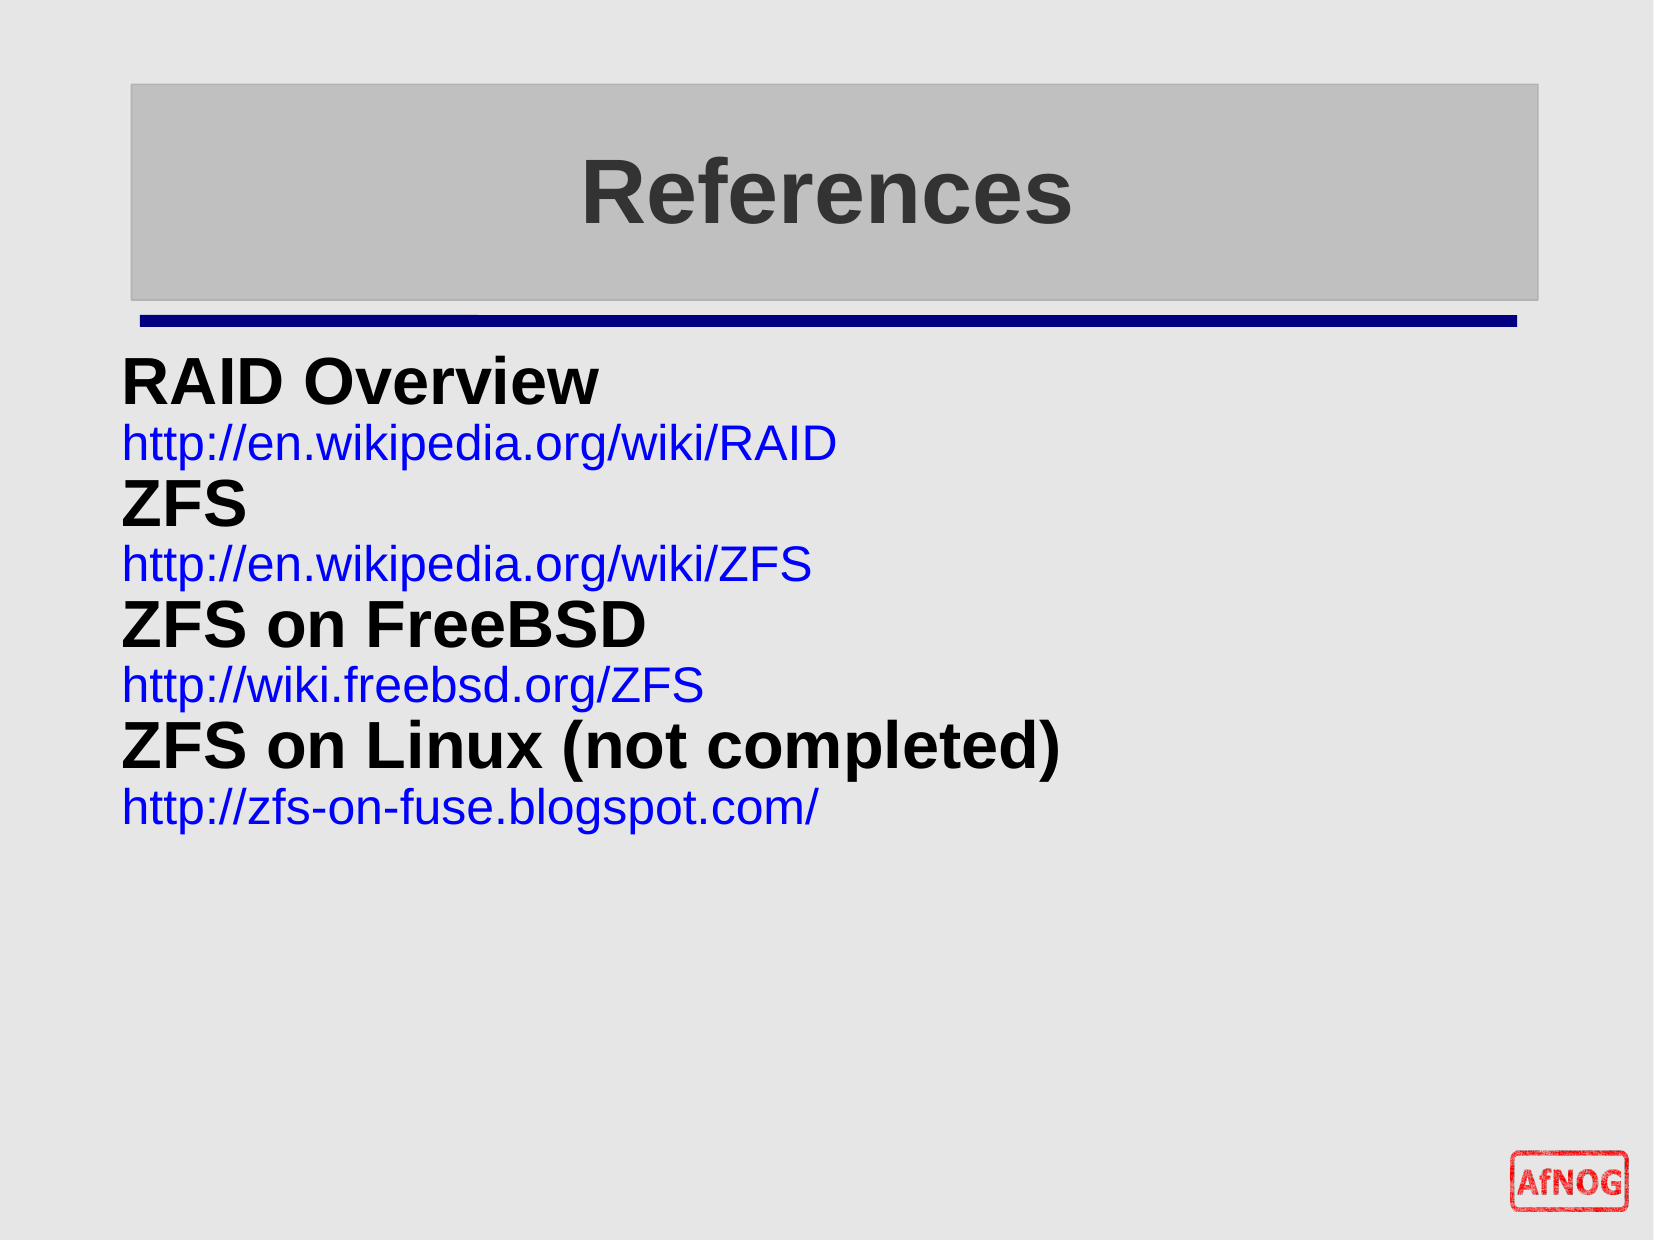

References
RAID Overview
http://en.wikipedia.org/wiki/RAID
ZFS
http://en.wikipedia.org/wiki/ZFS
ZFS on FreeBSD
http://wiki.freebsd.org/ZFS
ZFS on Linux (not completed)
http://zfs-on-fuse.blogspot.com/